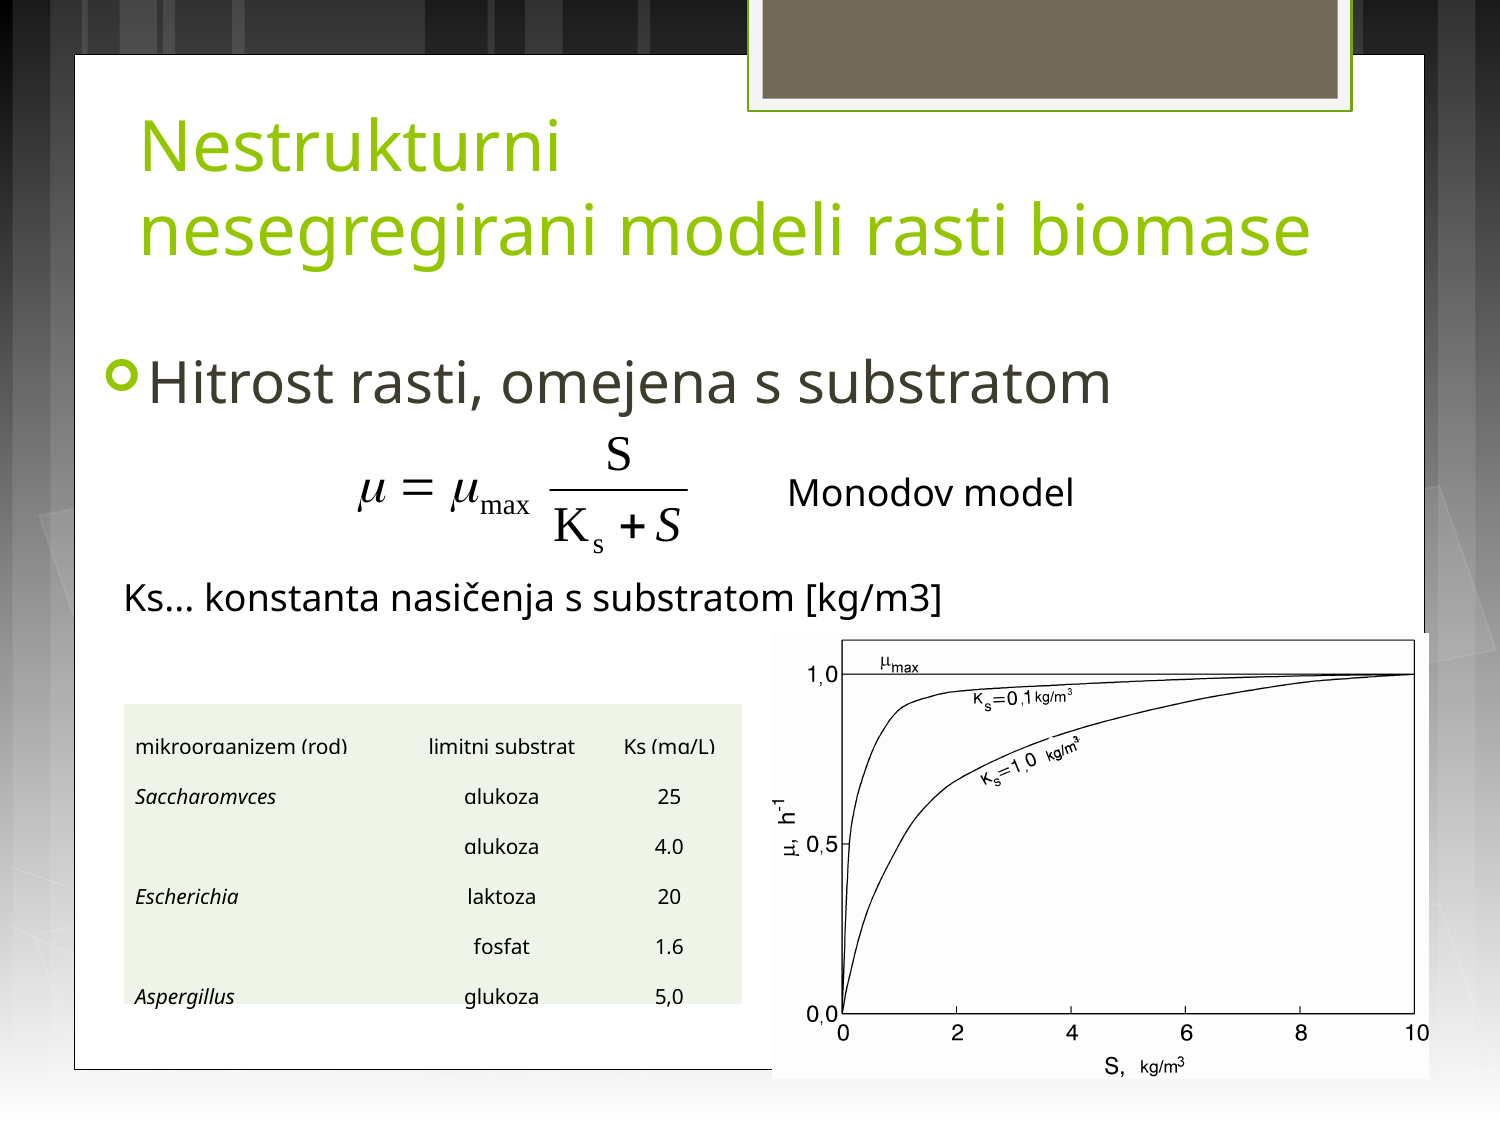

# Nestrukturni nesegregirani modeli rasti biomase
Hitrost rasti, omejena s substratom
Monodov model
Ks... konstanta nasičenja s substratom [kg/m3]
| mikroorganizem (rod) | limitni substrat | Ks (mg/L) |
| --- | --- | --- |
| Saccharomyces | glukoza | 25 |
| | glukoza | 4,0 |
| Escherichia | laktoza | 20 |
| | fosfat | 1,6 |
| Aspergillus | glukoza | 5,0 |